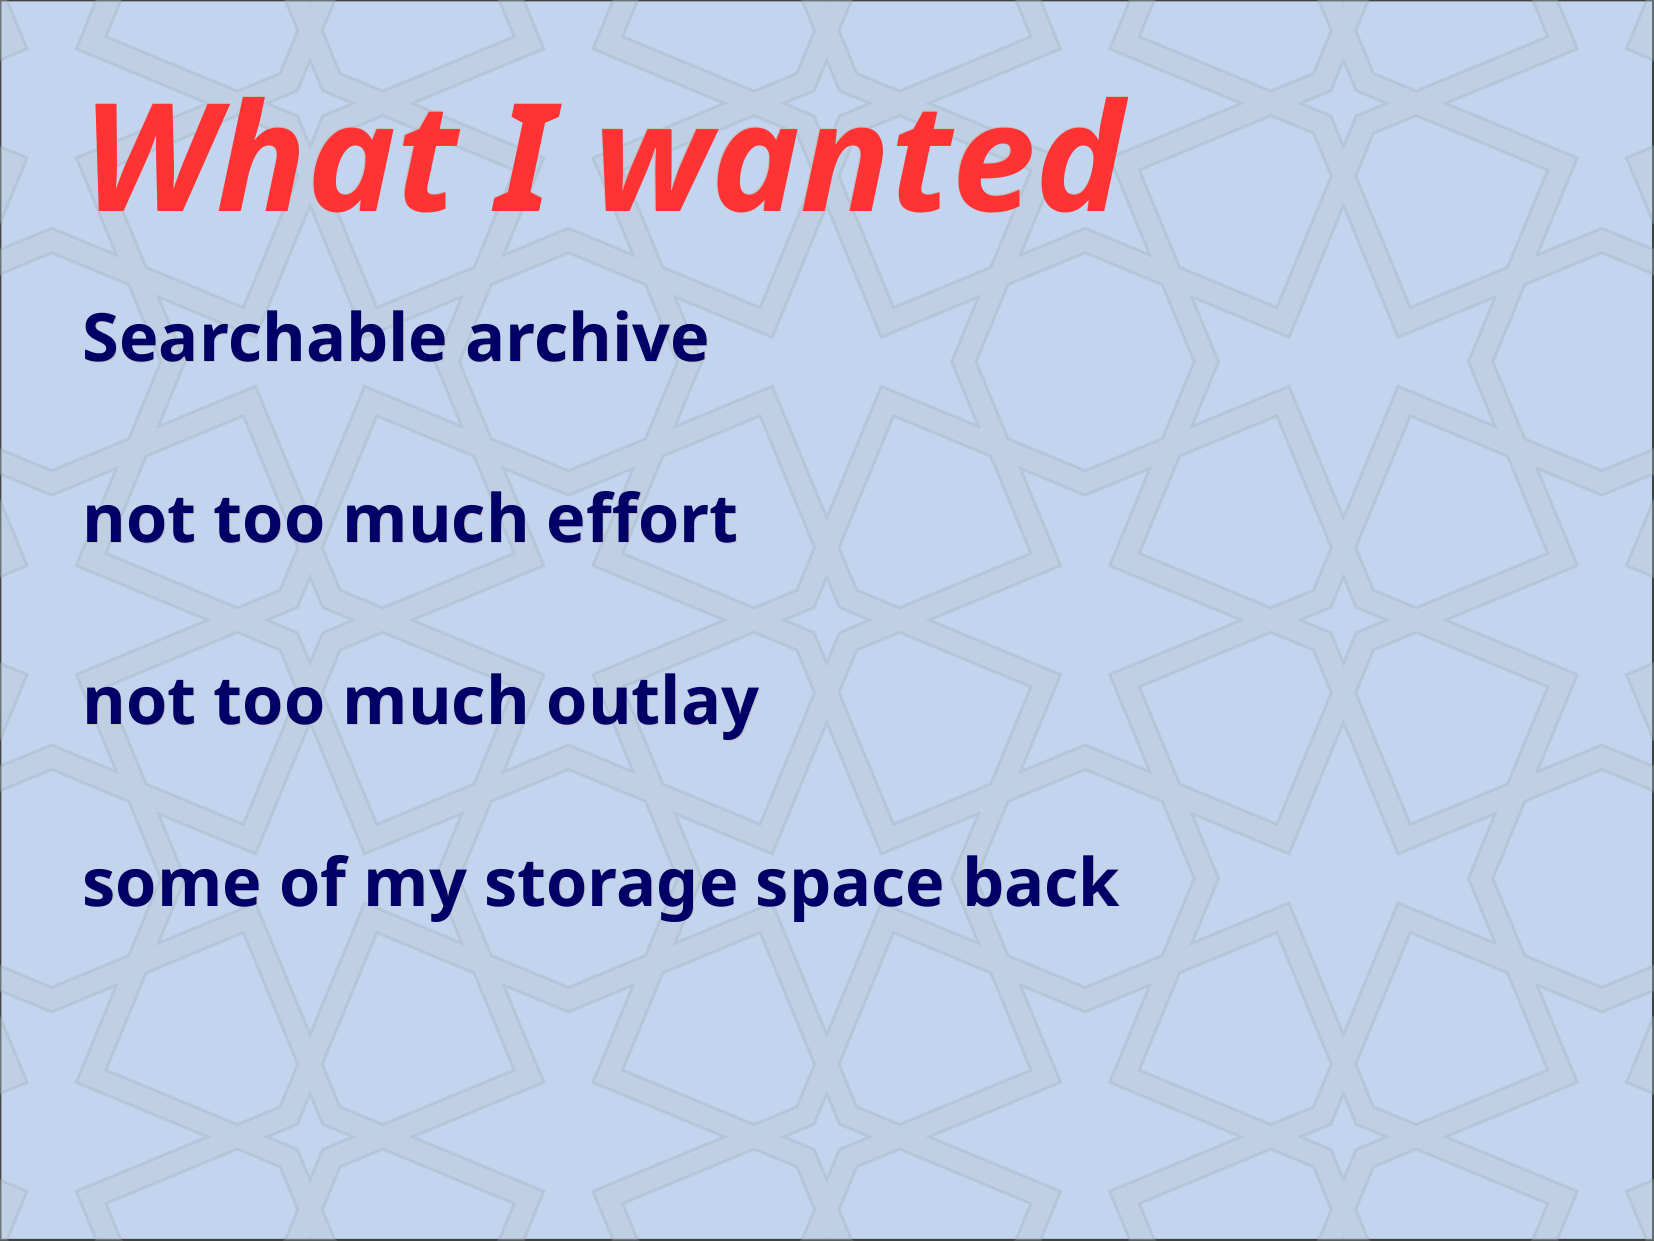

# What I wanted
Searchable archive
not too much effort
not too much outlay
some of my storage space back